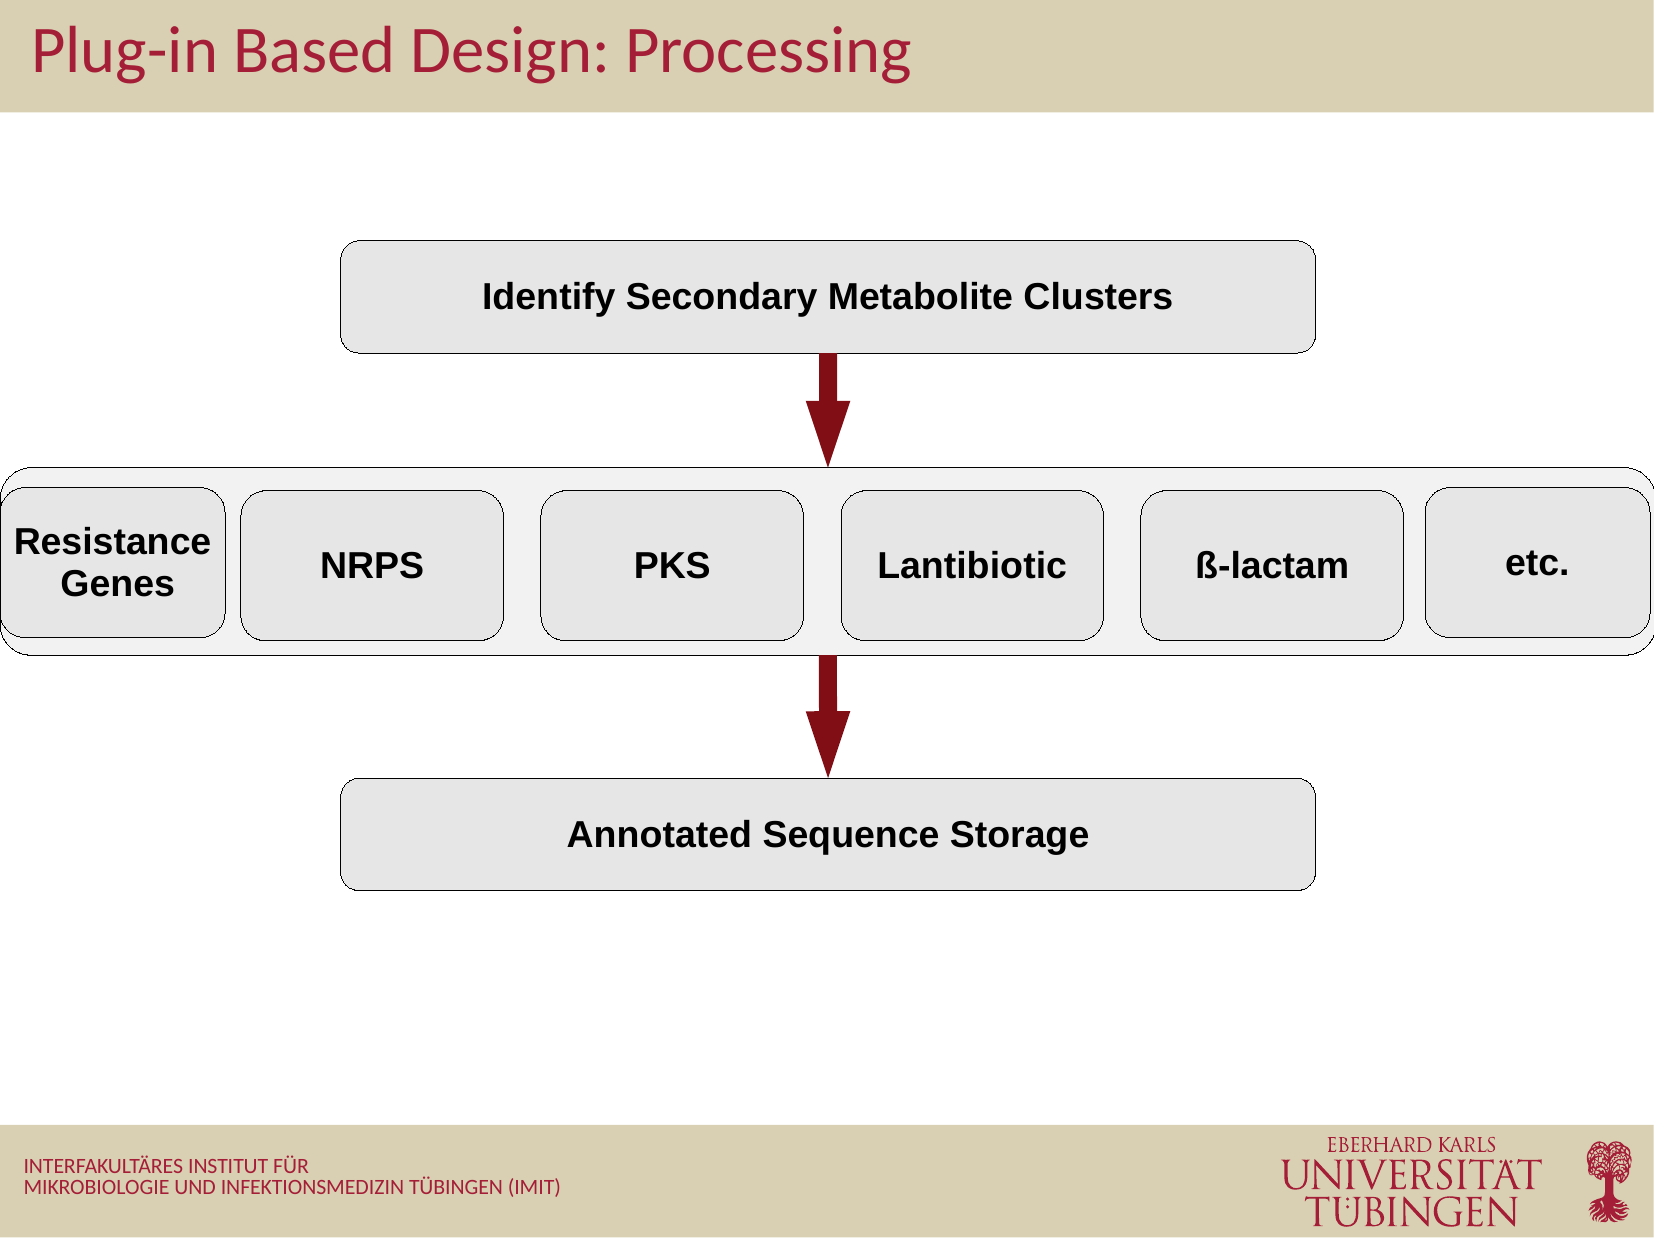

# Plug-in Based Design: Processing
Identify Secondary Metabolite Clusters
Resistance
 Genes
etc.
NRPS
PKS
Lantibiotic
ß-lactam
Annotated Sequence Storage